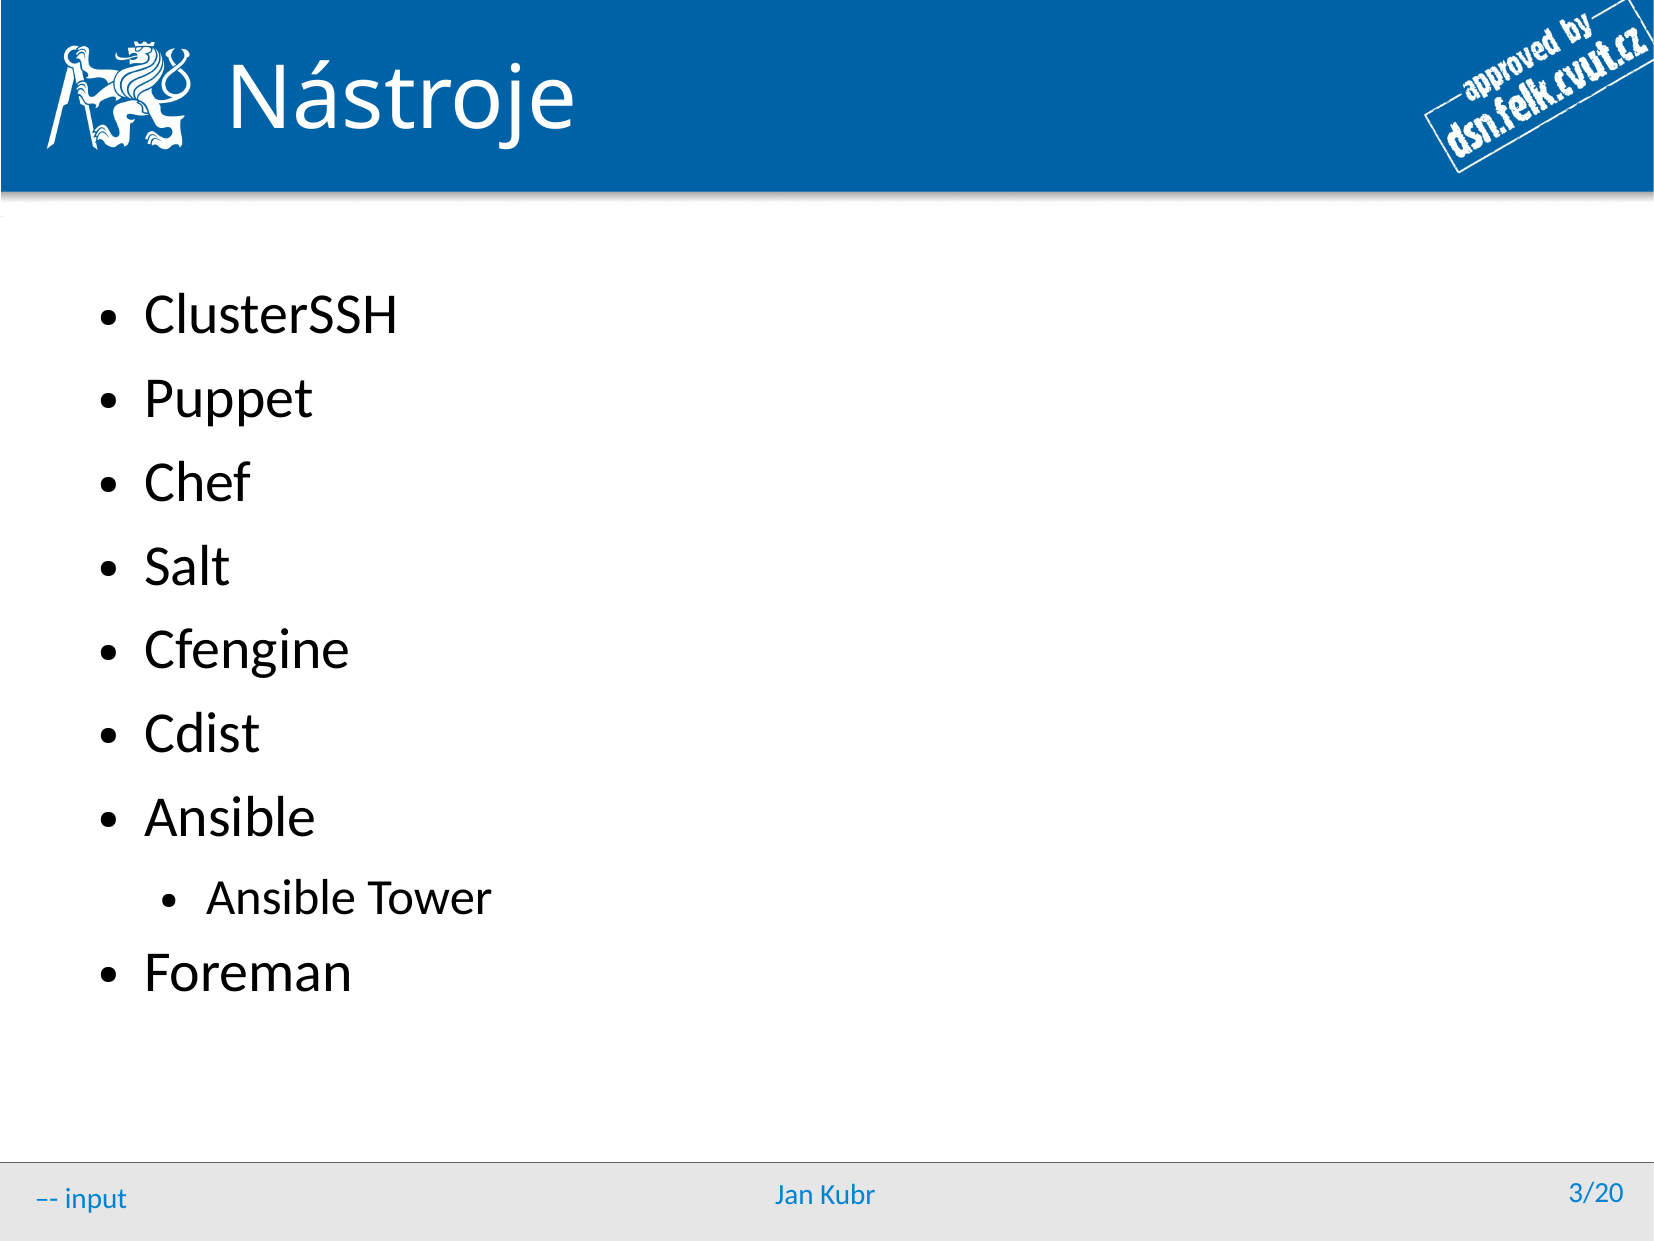

# Nástroje
ClusterSSH
Puppet
Chef
Salt
Cfengine
Cdist
Ansible
Ansible Tower
Foreman
3
Jan Kubr
02/2006